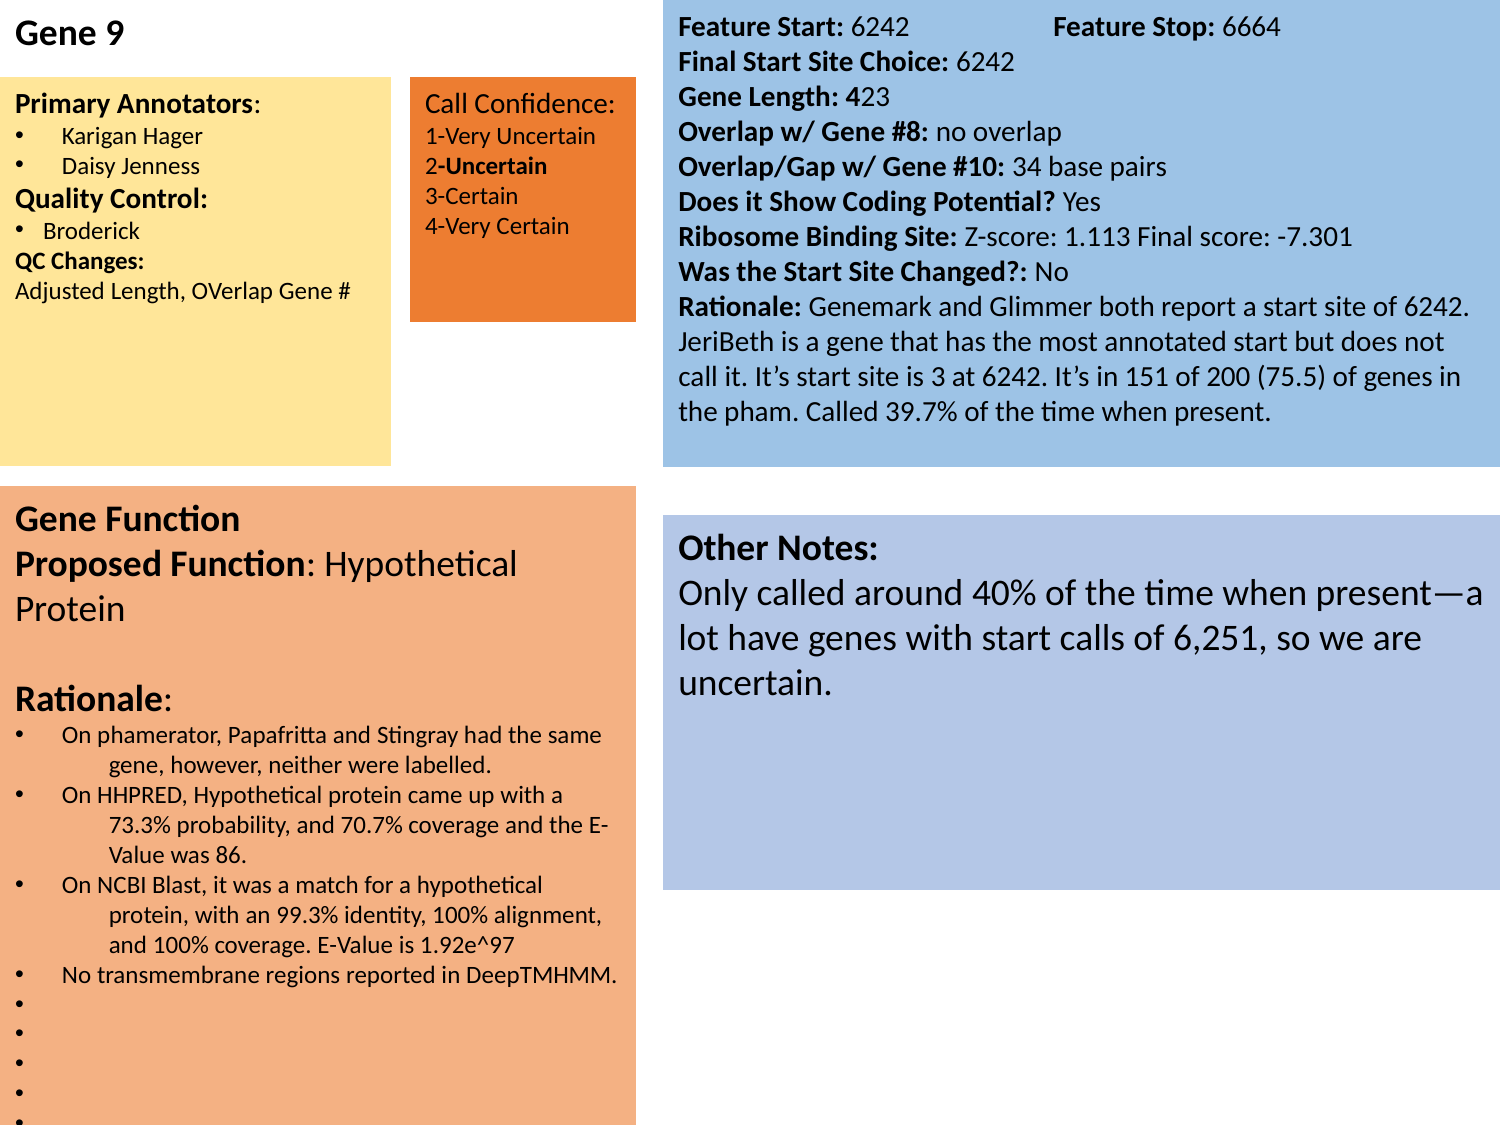

Gene 9
Feature Start: 6242		Feature Stop: 6664
Final Start Site Choice: 6242
Gene Length: 423
Overlap w/ Gene #8: no overlap
Overlap/Gap w/ Gene #10: 34 base pairs
Does it Show Coding Potential? Yes
Ribosome Binding Site: Z-score: 1.113 Final score: -7.301
Was the Start Site Changed?: No
Rationale: Genemark and Glimmer both report a start site of 6242. JeriBeth is a gene that has the most annotated start but does not call it. It’s start site is 3 at 6242. It’s in 151 of 200 (75.5) of genes in the pham. Called 39.7% of the time when present.
Primary Annotators:
Karigan Hager
Daisy Jenness
Quality Control:
Broderick
QC Changes:
Adjusted Length, OVerlap Gene #
Call Confidence:
1-Very Uncertain
2-Uncertain
3-Certain
4-Very Certain
Gene Function
Proposed Function: Hypothetical Protein
Rationale:
On phamerator, Papafritta and Stingray had the same gene, however, neither were labelled.
On HHPRED, Hypothetical protein came up with a 73.3% probability, and 70.7% coverage and the E-Value was 86.
On NCBI Blast, it was a match for a hypothetical protein, with an 99.3% identity, 100% alignment, and 100% coverage. E-Value is 1.92e^97
No transmembrane regions reported in DeepTMHMM.
Other Notes:
Only called around 40% of the time when present—a lot have genes with start calls of 6,251, so we are uncertain.